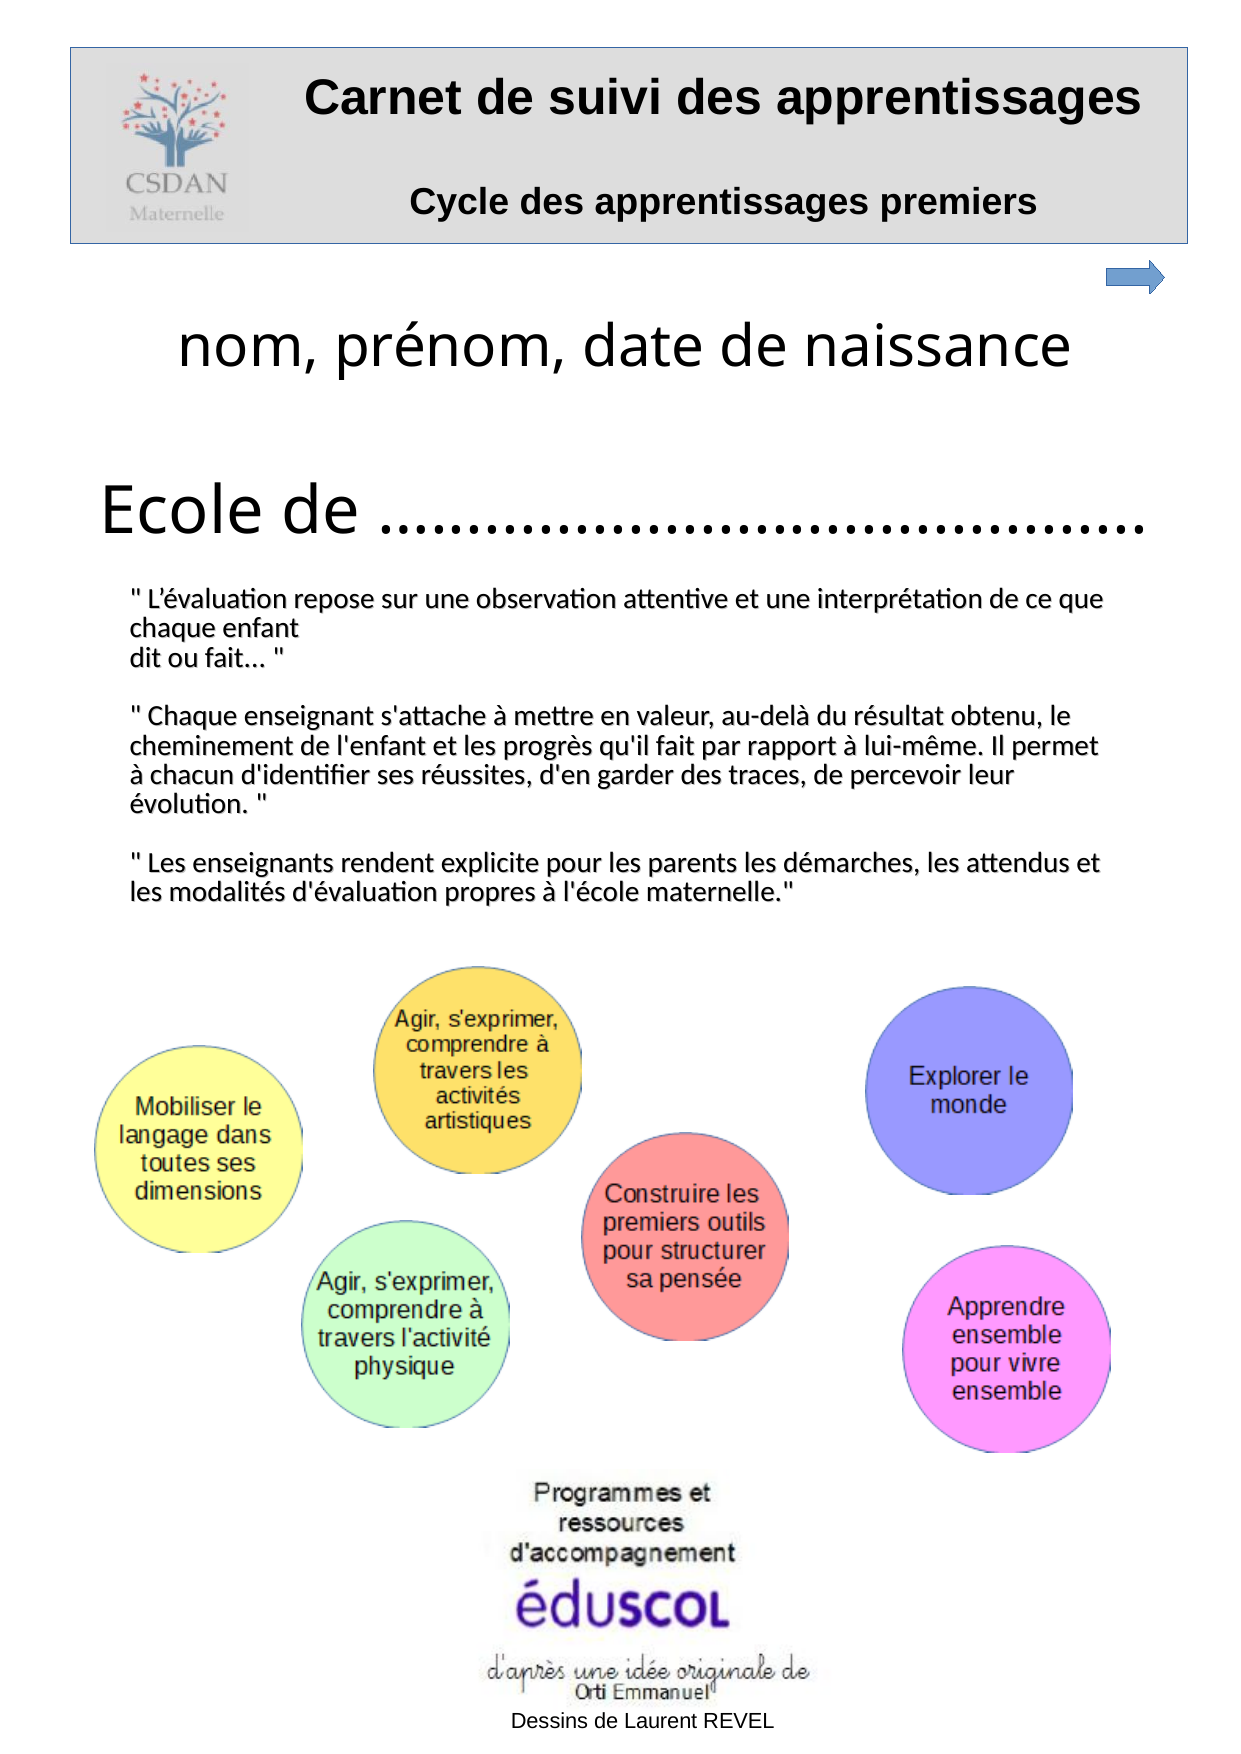

Carnet de suivi des apprentissages
Cycle des apprentissages premiers
nom, prénom, date de naissance
Ecole de …........................................
" L’évaluation repose sur une observation attentive et une interprétation de ce que chaque enfant
dit ou fait... "
" Chaque enseignant s'attache à mettre en valeur, au-delà du résultat obtenu, le cheminement de l'enfant et les progrès qu'il fait par rapport à lui-même. Il permet à chacun d'identifier ses réussites, d'en garder des traces, de percevoir leur évolution. "
" Les enseignants rendent explicite pour les parents les démarches, les attendus et les modalités d'évaluation propres à l'école maternelle."
Dessins de Laurent REVEL